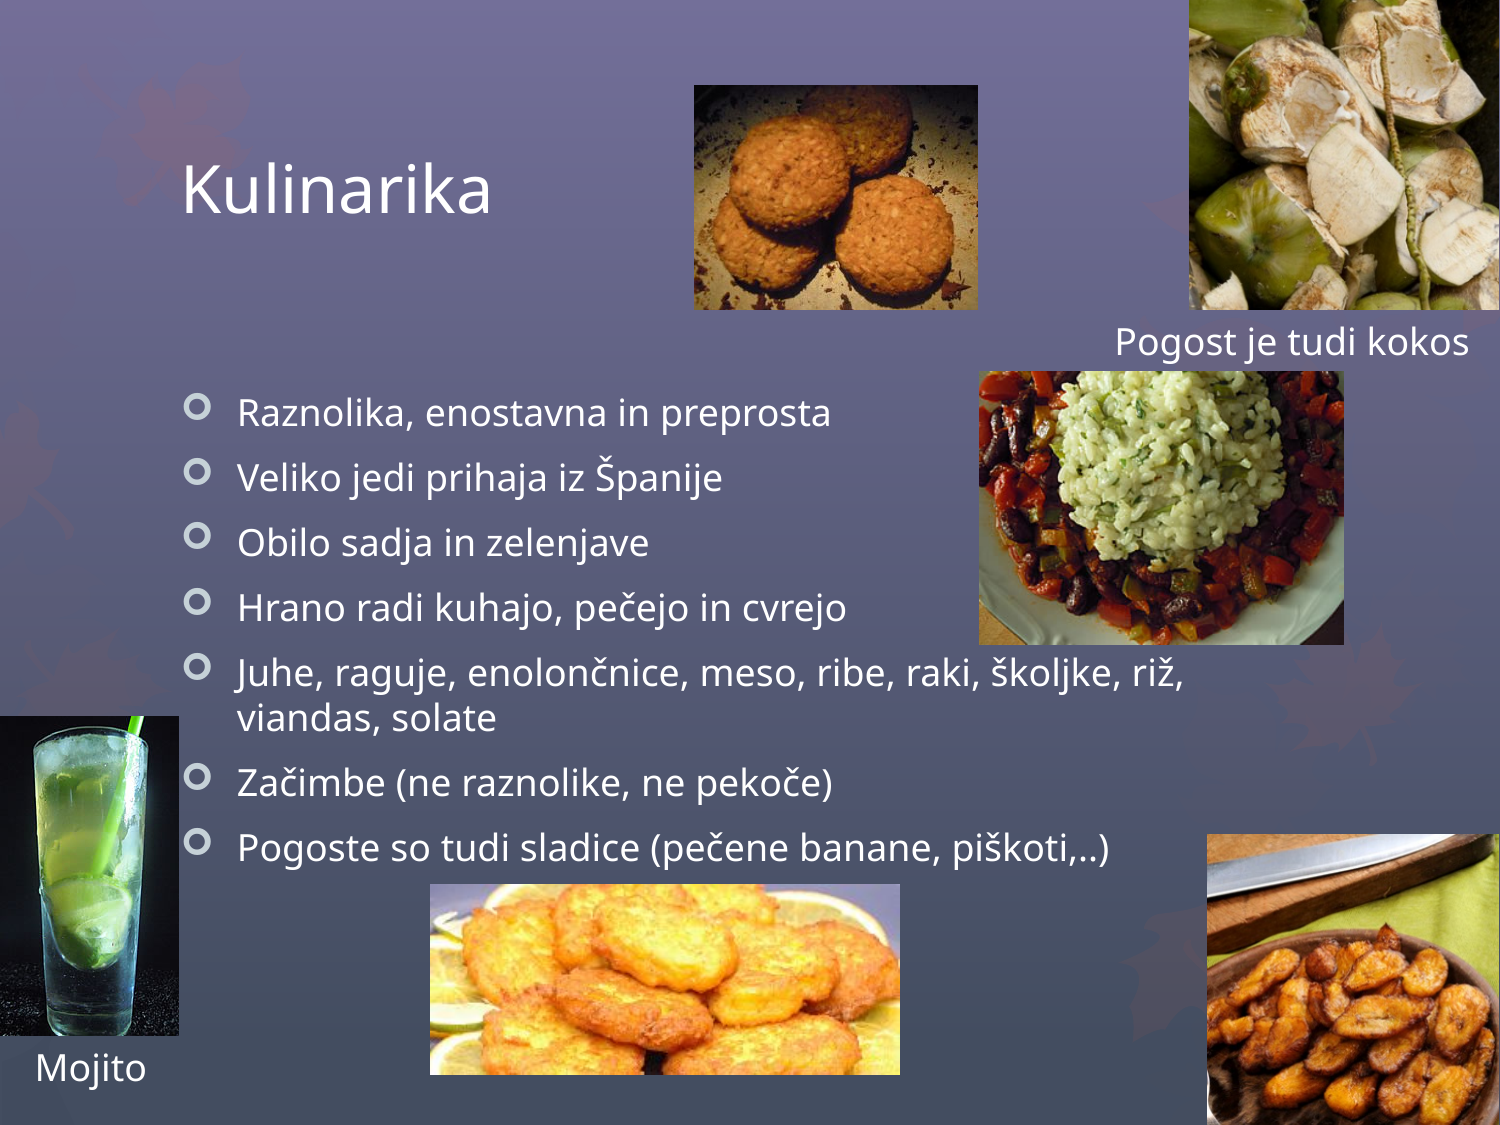

# Kulinarika
Raznolika, enostavna in preprosta
Veliko jedi prihaja iz Španije
Obilo sadja in zelenjave
Hrano radi kuhajo, pečejo in cvrejo
Juhe, raguje, enolončnice, meso, ribe, raki, školjke, riž, viandas, solate
Začimbe (ne raznolike, ne pekoče)
Pogoste so tudi sladice (pečene banane, piškoti,..)
Pogost je tudi kokos
Mojito